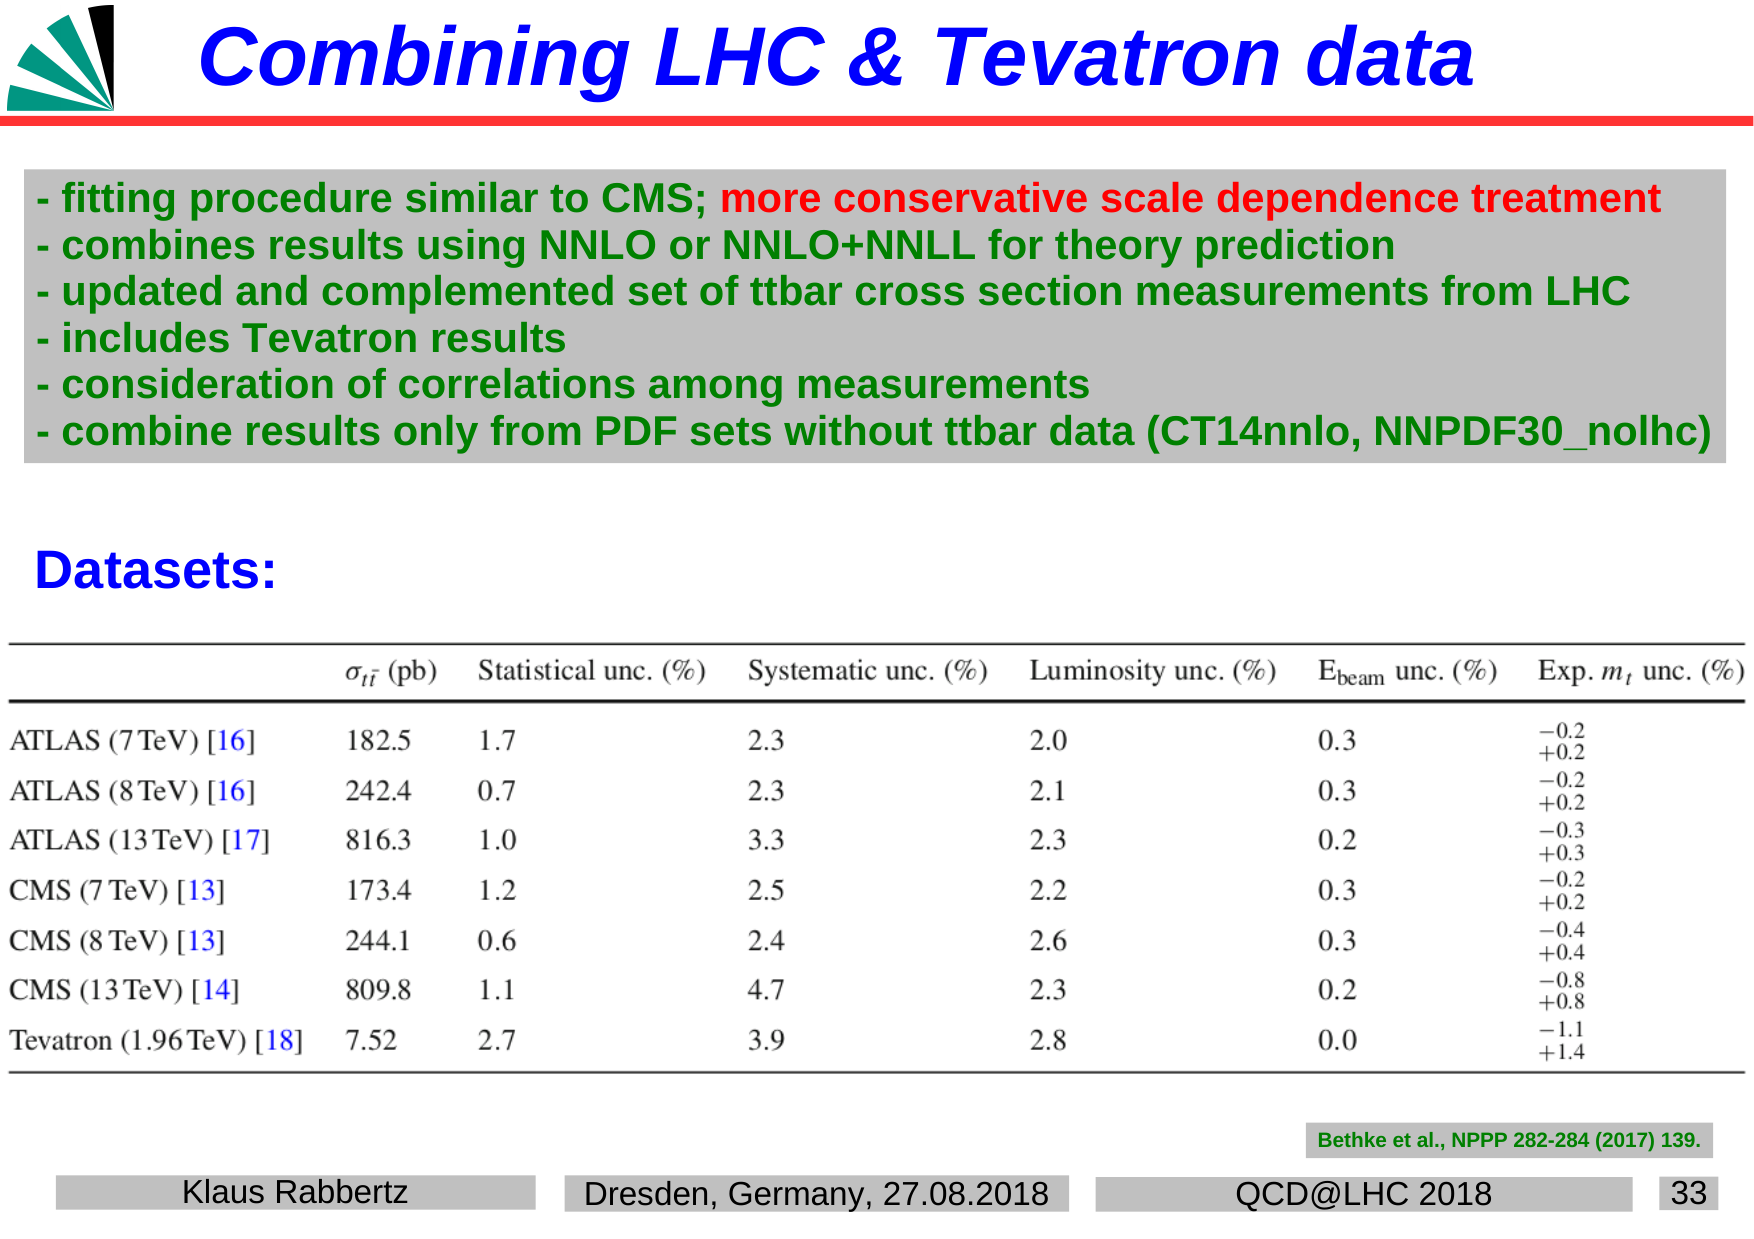

# Combining LHC & Tevatron data
- fitting procedure similar to CMS; more conservative scale dependence treatment
- combines results using NNLO or NNLO+NNLL for theory prediction
- updated and complemented set of ttbar cross section measurements from LHC
- includes Tevatron results
- consideration of correlations among measurements
- combine results only from PDF sets without ttbar data (CT14nnlo, NNPDF30_nolhc)
Datasets:
Bethke et al., NPPP 282-284 (2017) 139.